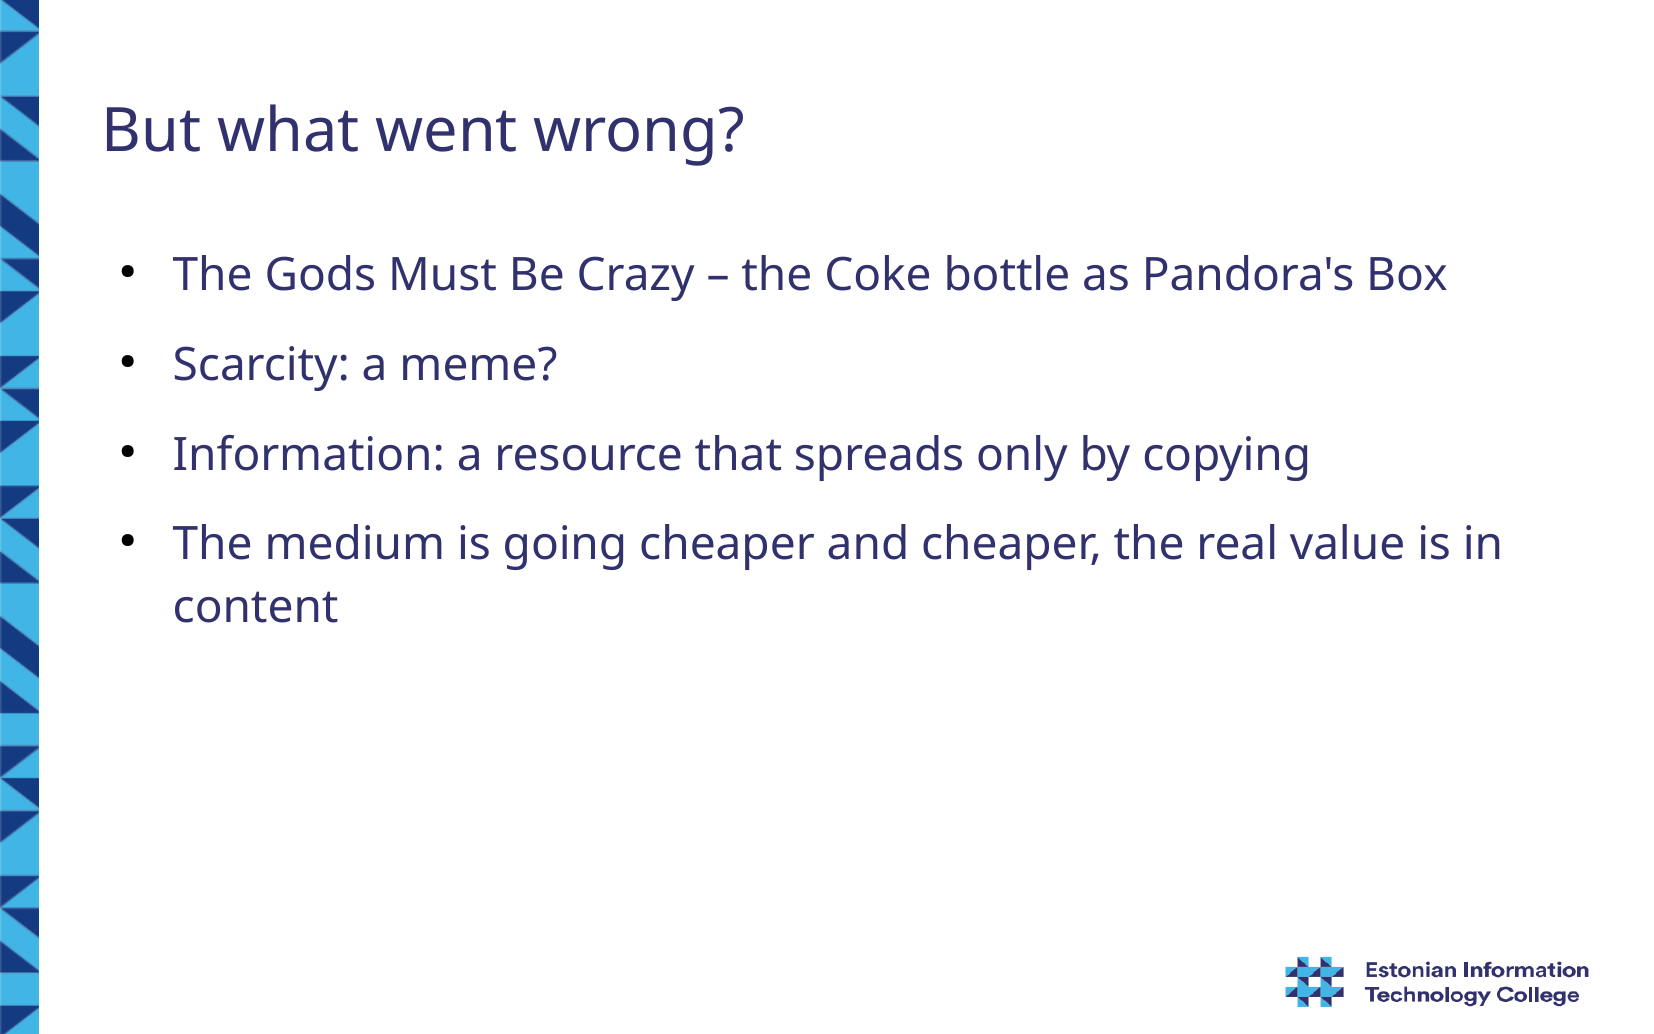

# But what went wrong?
The Gods Must Be Crazy – the Coke bottle as Pandora's Box
Scarcity: a meme?
Information: a resource that spreads only by copying
The medium is going cheaper and cheaper, the real value is in content